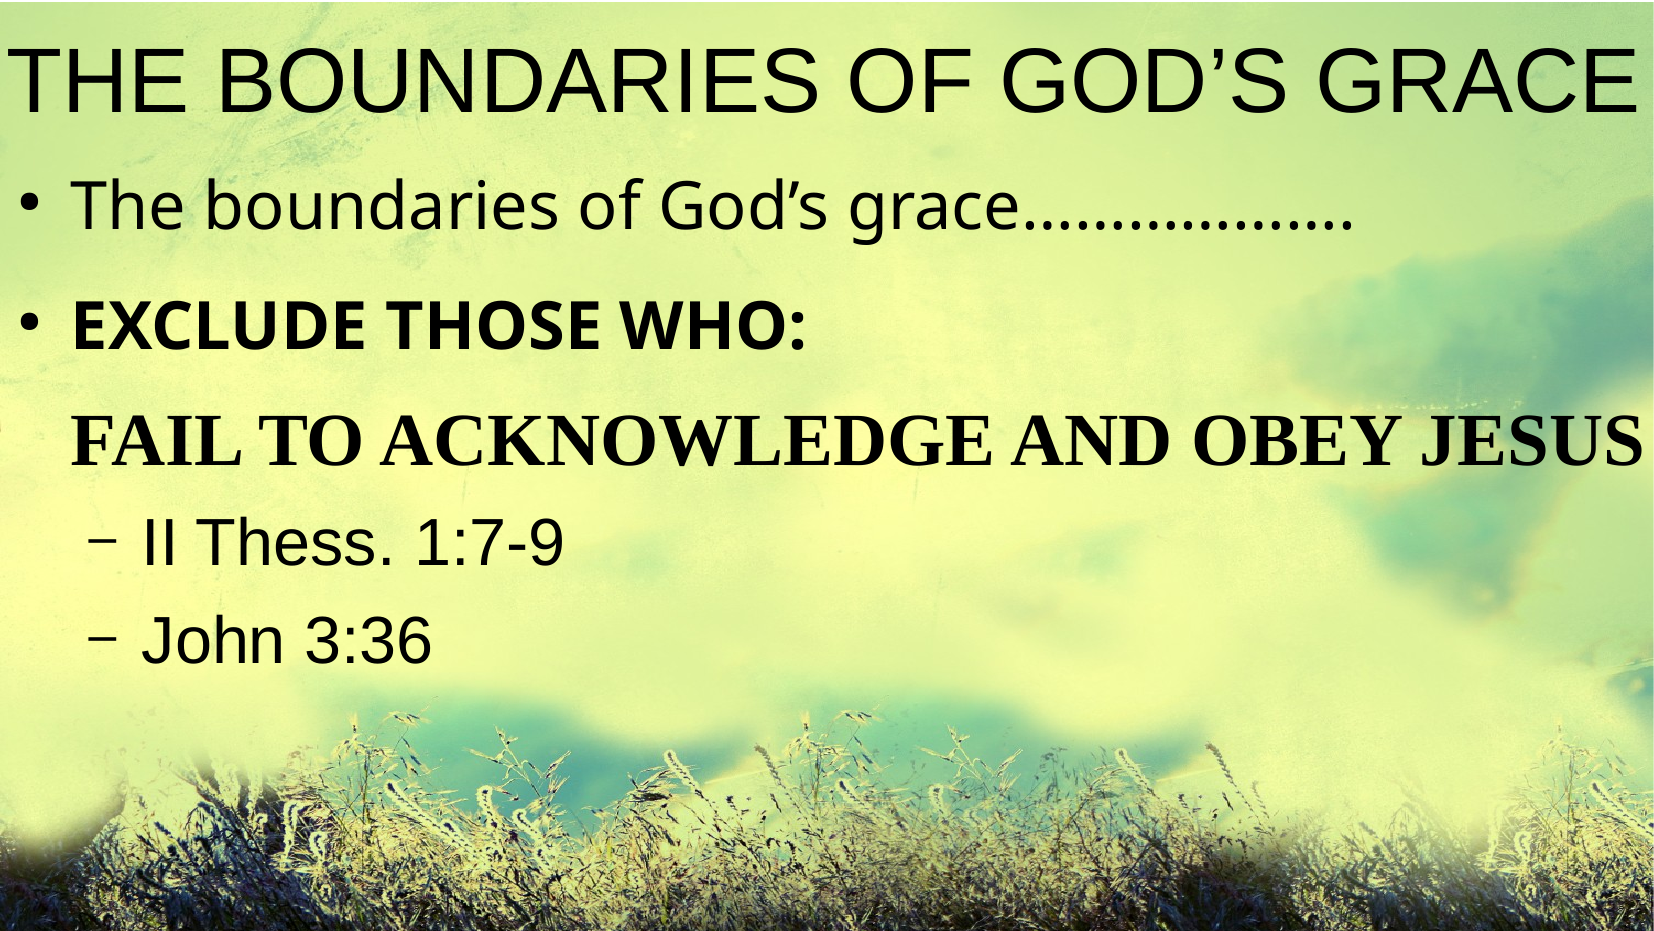

# THE BOUNDARIES OF GOD’S GRACE
The boundaries of God’s grace……………….
EXCLUDE THOSE WHO:
FAIL TO ACKNOWLEDGE AND OBEY JESUS
II Thess. 1:7-9
John 3:36